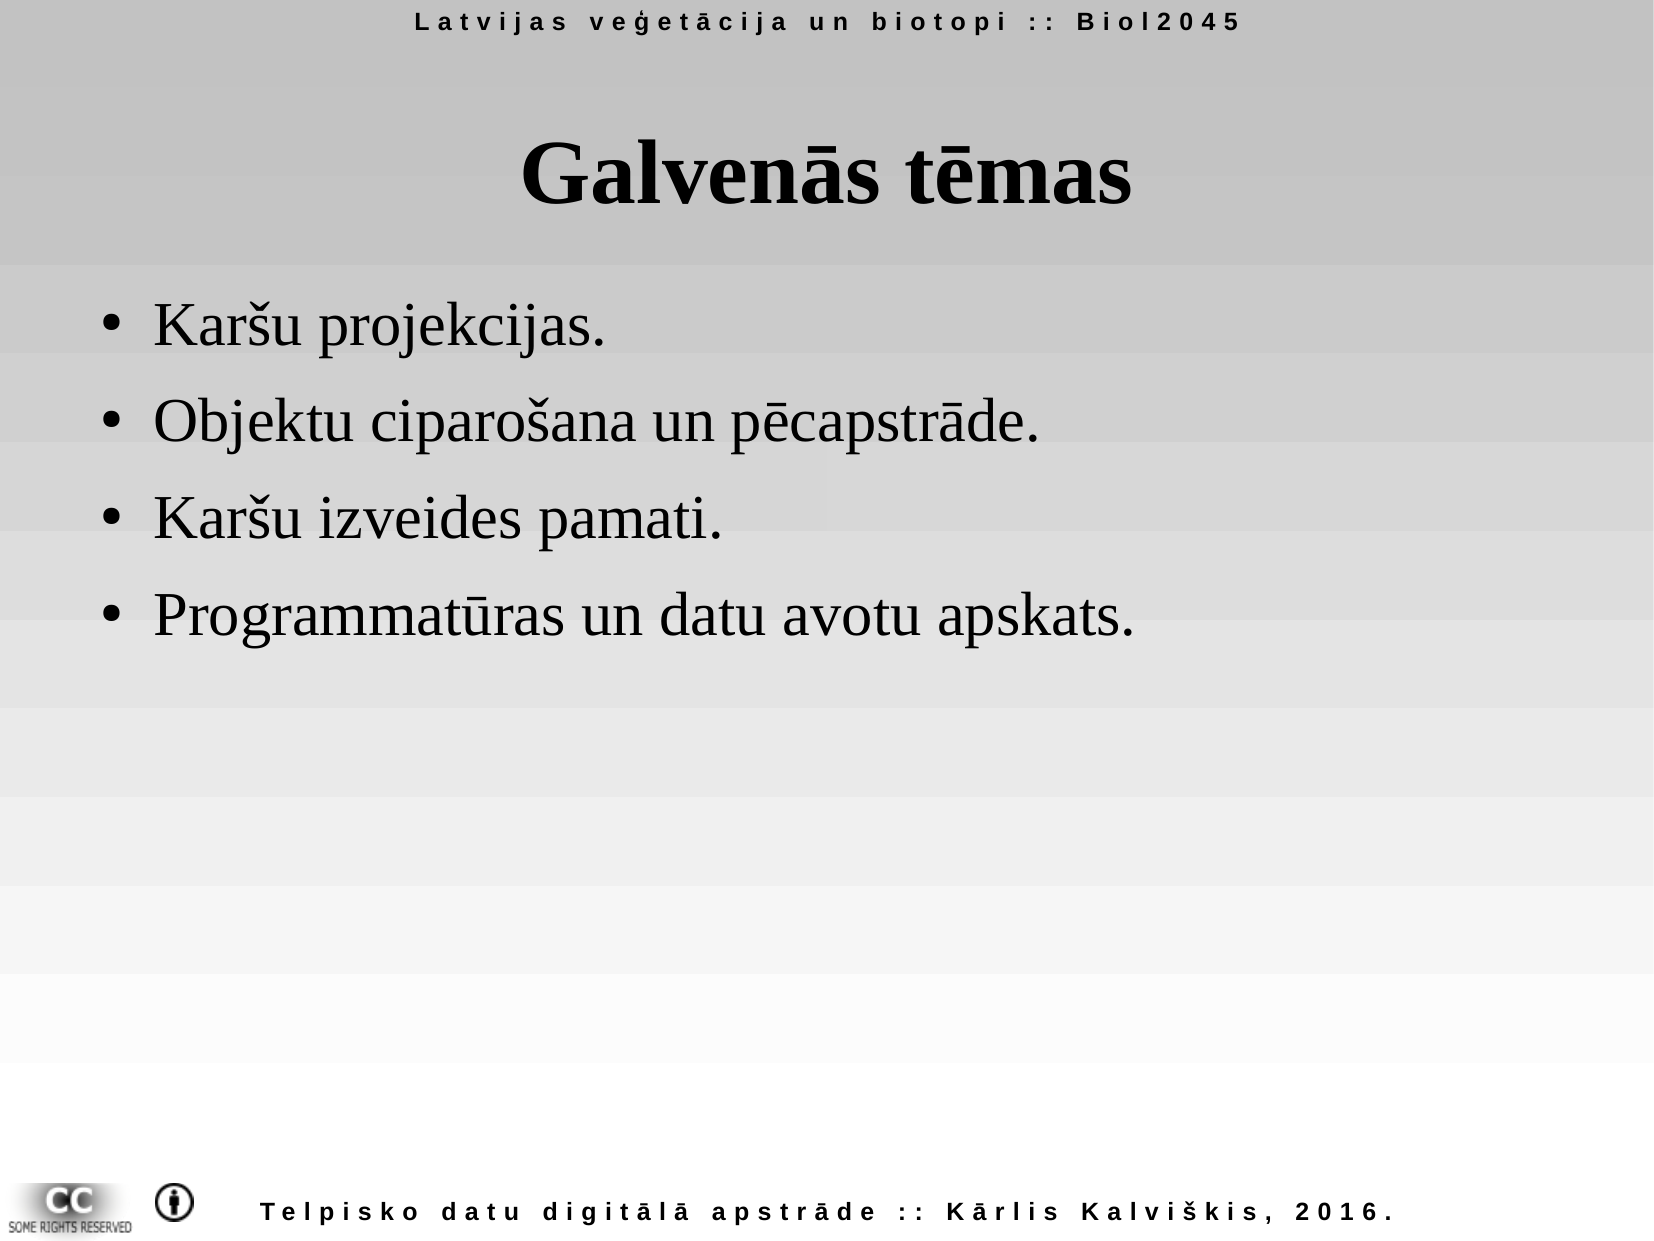

# Galvenās tēmas
Karšu projekcijas.
Objektu ciparošana un pēcapstrāde.
Karšu izveides pamati.
Programmatūras un datu avotu apskats.